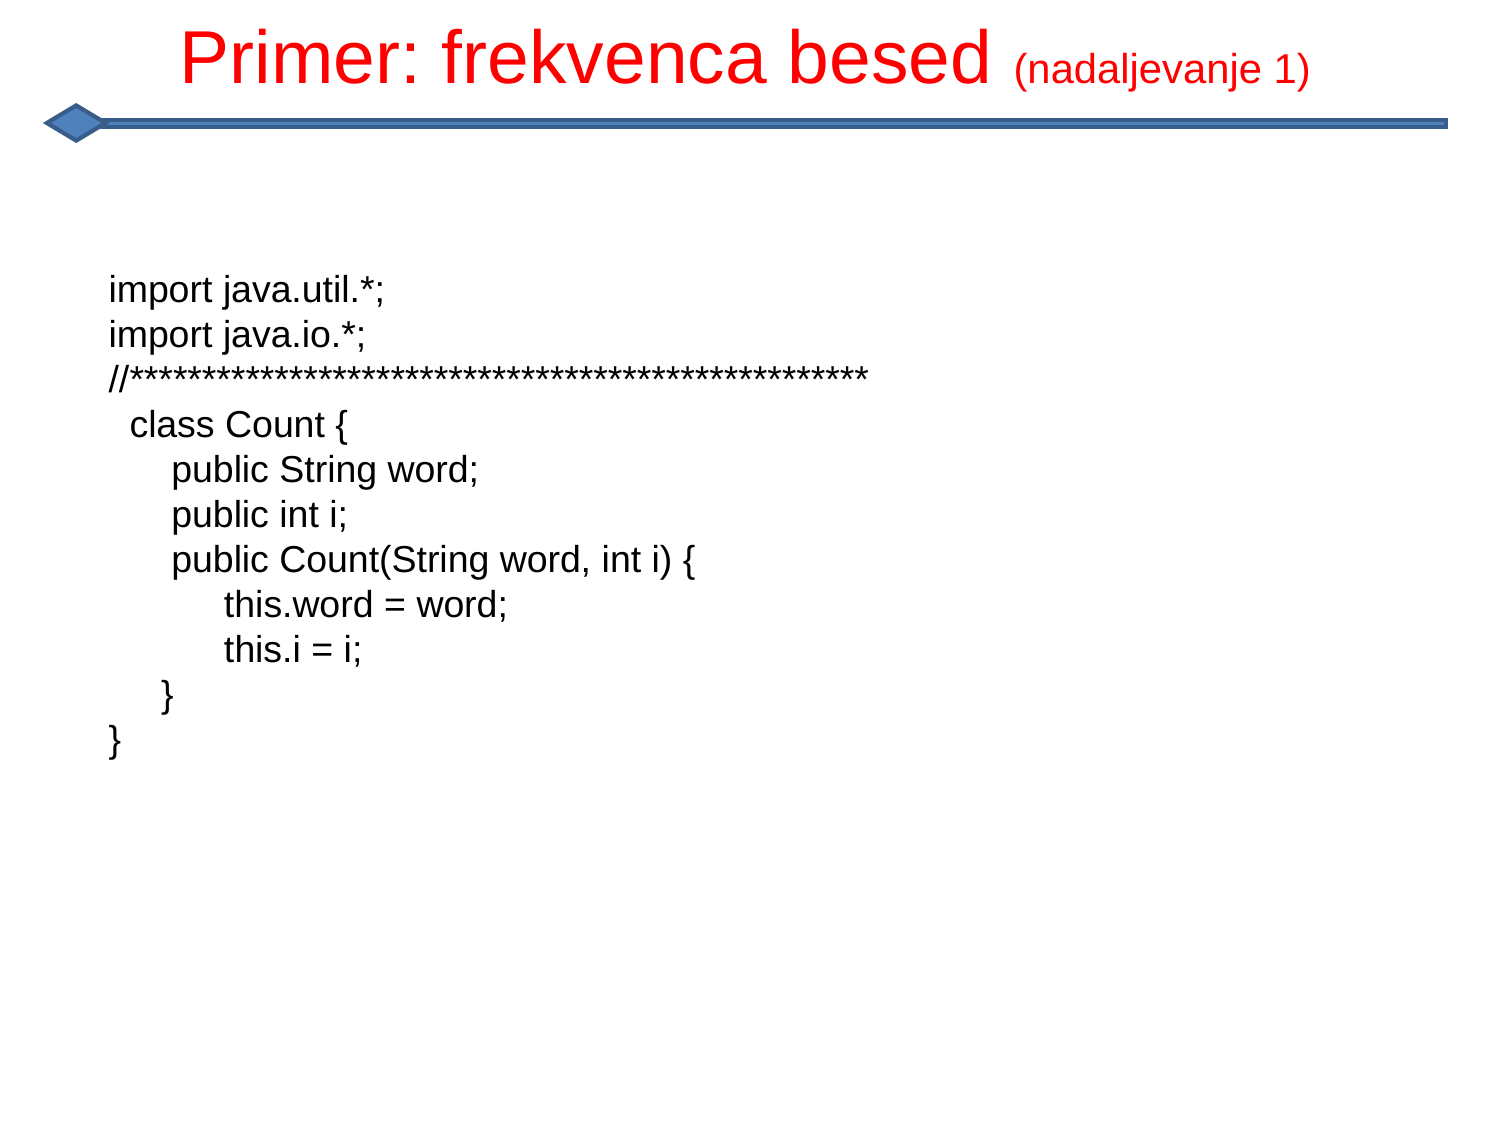

# Primer: frekvenca besed (nadaljevanje 1)
import java.util.*;
import java.io.*;
//***************************************************
 class Count {
 public String word;
 public int i;
 public Count(String word, int i) {
 this.word = word;
 this.i = i;
 }
}